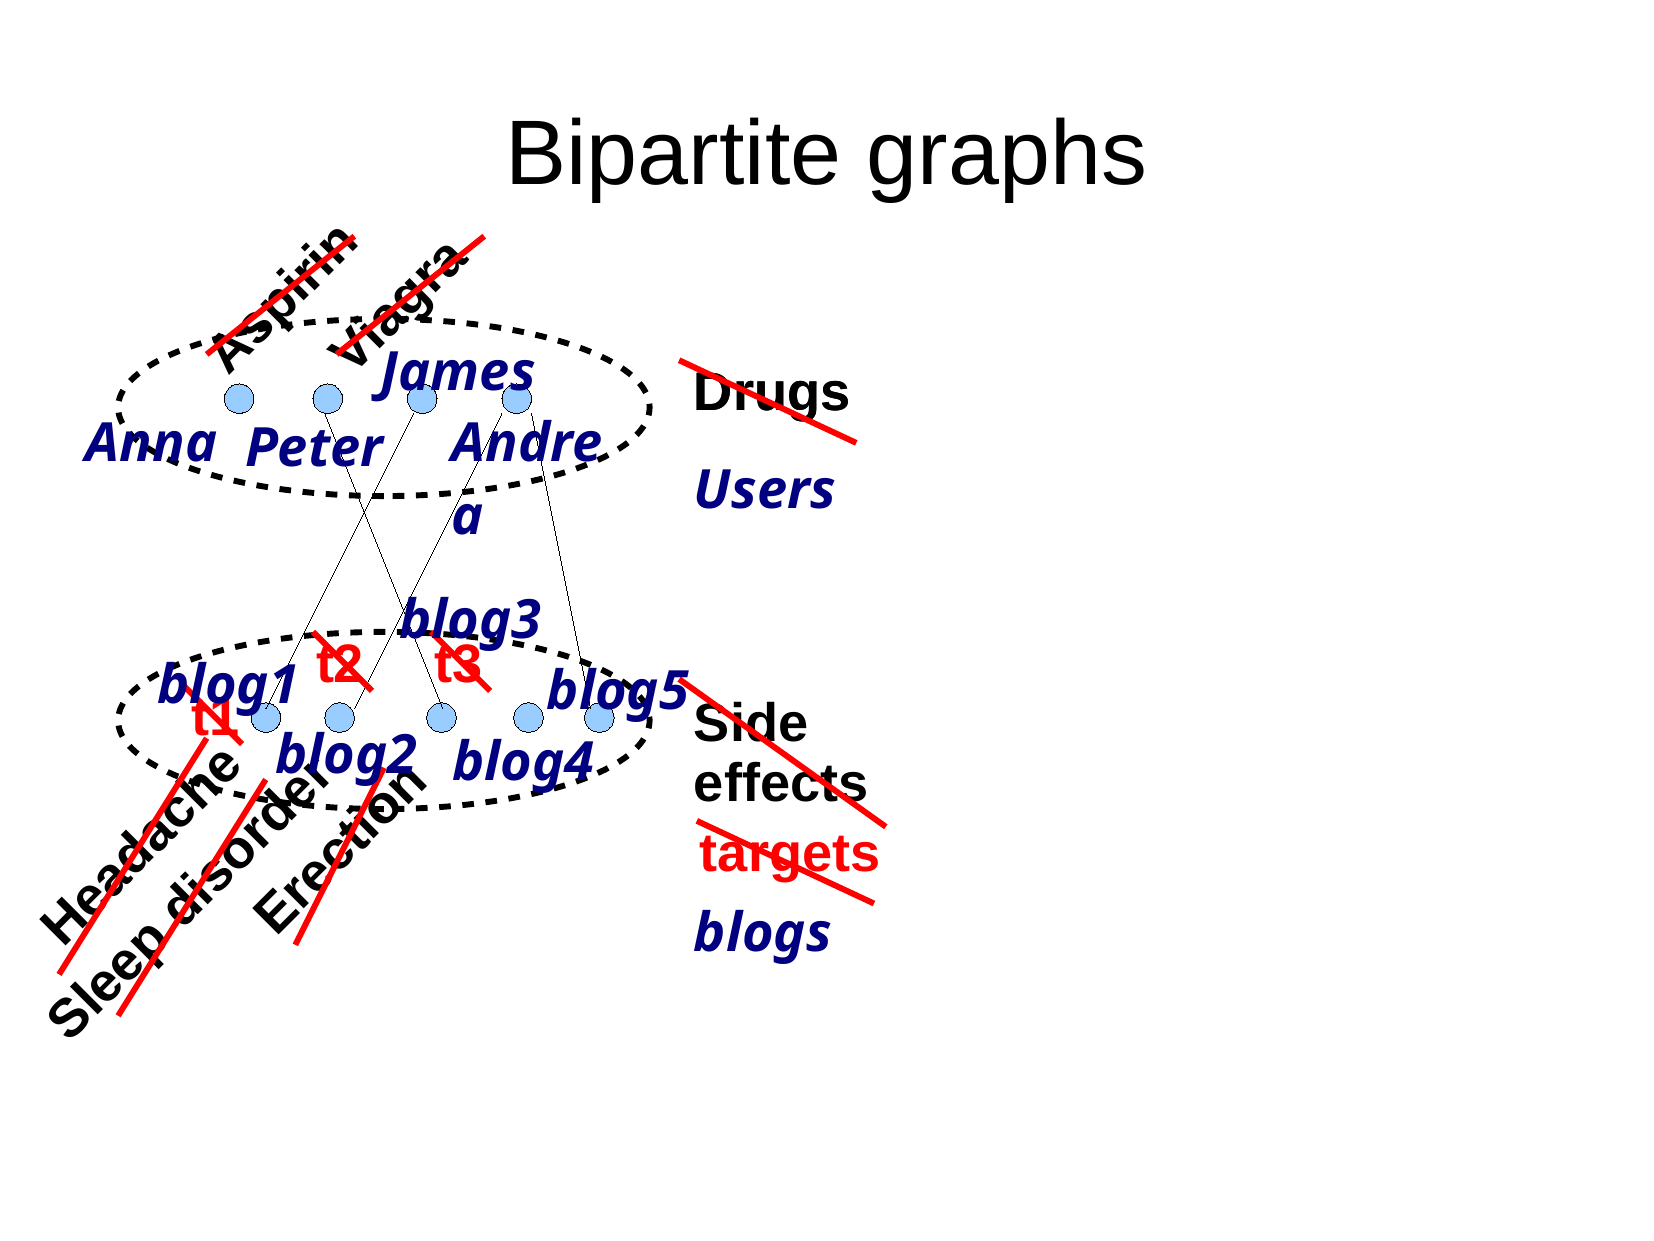

# Bipartite graphs
Aspirin
Viagra
James
Drugs
Drugs
Anna
Andrea
Peter
Users
blog3
t2
t3
blog1
blog5
t1
Side effects
blog2
blog4
Headache
Erection
targets
Sleep disorder
blogs